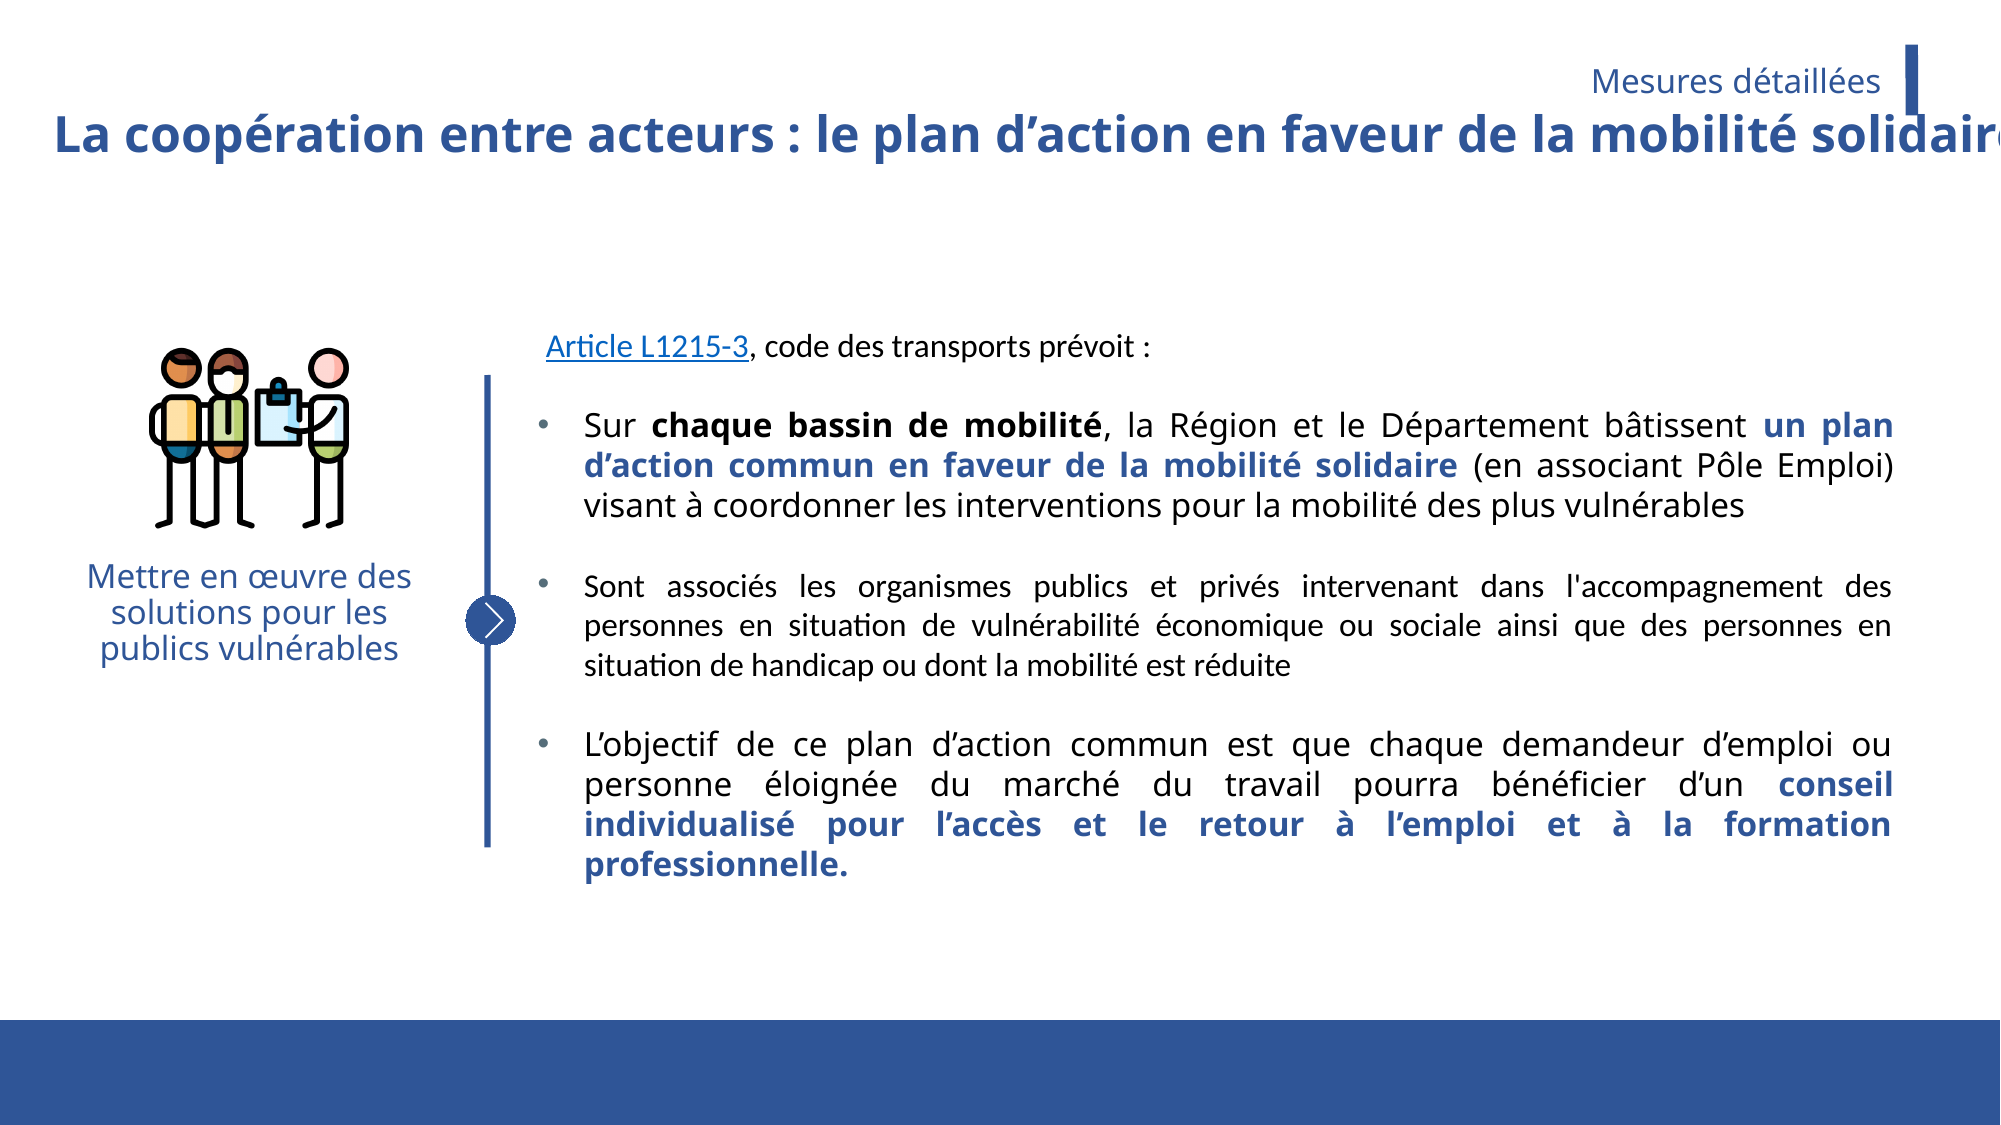

Mesures détaillées
La coopération entre acteurs : le plan d’action en faveur de la mobilité solidaire
 Article L1215-3, code des transports prévoit :
Sur chaque bassin de mobilité, la Région et le Département bâtissent un plan d’action commun en faveur de la mobilité solidaire (en associant Pôle Emploi) visant à coordonner les interventions pour la mobilité des plus vulnérables
Sont associés les organismes publics et privés intervenant dans l'accompagnement des personnes en situation de vulnérabilité économique ou sociale ainsi que des personnes en situation de handicap ou dont la mobilité est réduite
L’objectif de ce plan d’action commun est que chaque demandeur d’emploi ou personne éloignée du marché du travail pourra bénéficier d’un conseil individualisé pour l’accès et le retour à l’emploi et à la formation professionnelle.
Mettre en œuvre des solutions pour les publics vulnérables